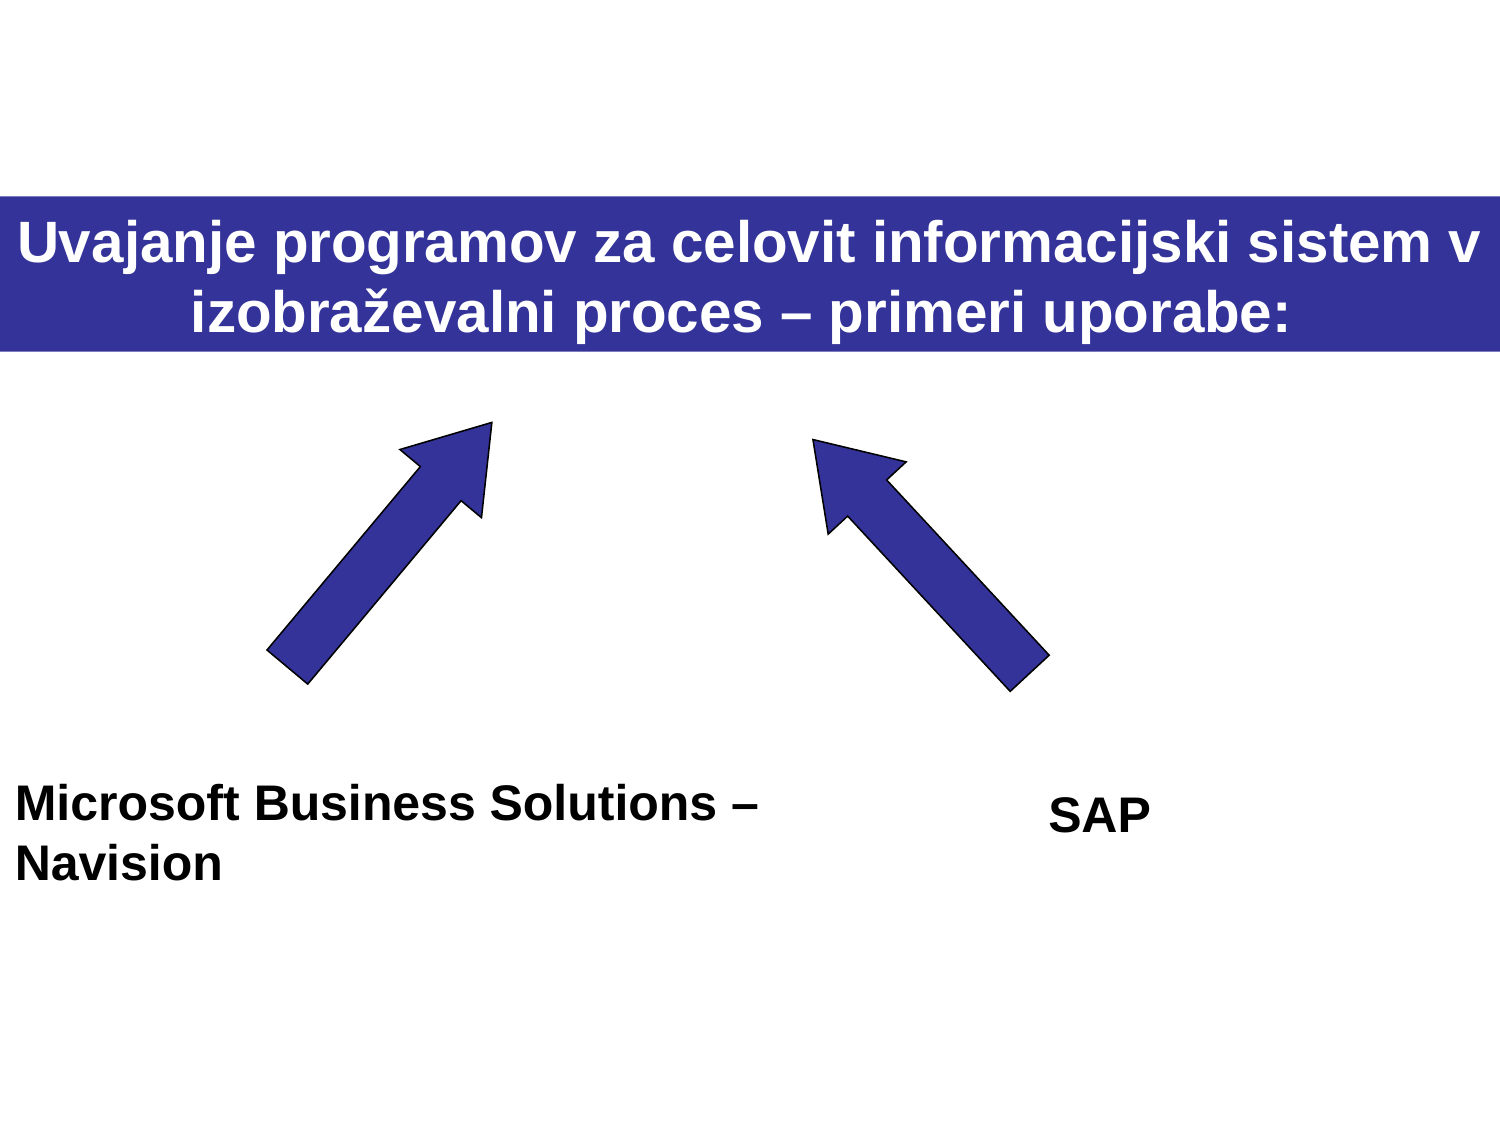

Uvajanje programov za celovit informacijski sistem v izobraževalni proces – primeri uporabe:
Microsoft Business Solutions – Navision
SAP